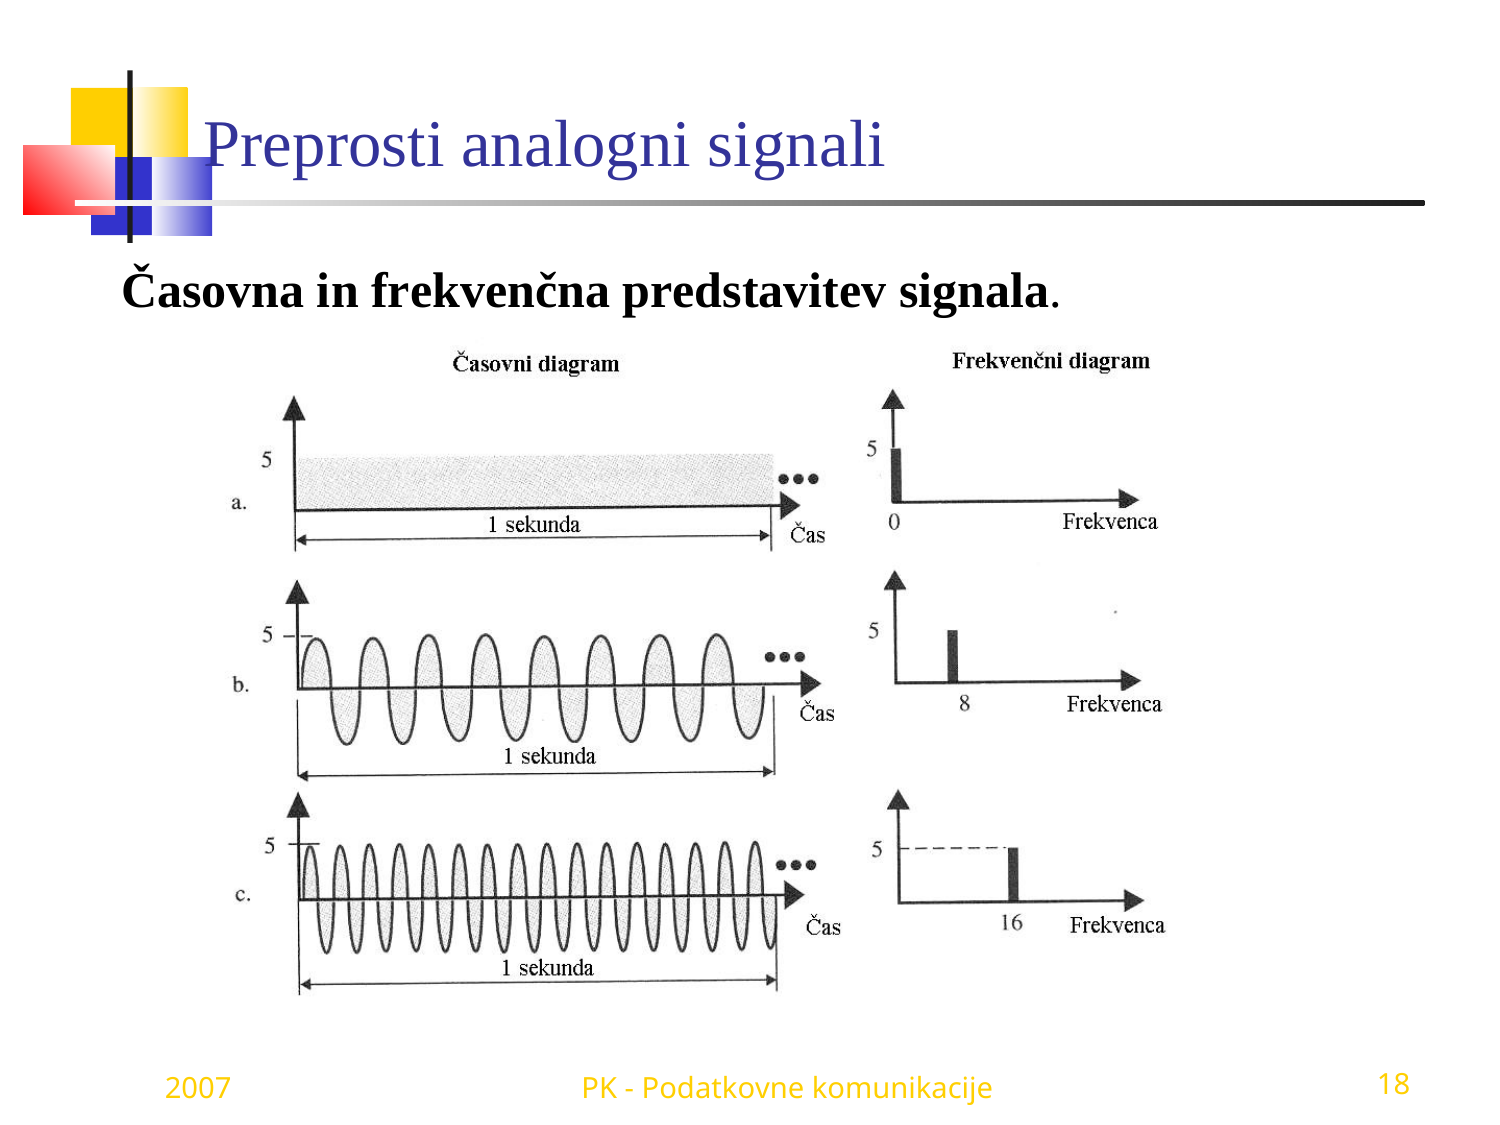

# Preprosti analogni signali
	Časovna in frekvenčna predstavitev signala.
2007
PK - Podatkovne komunikacije